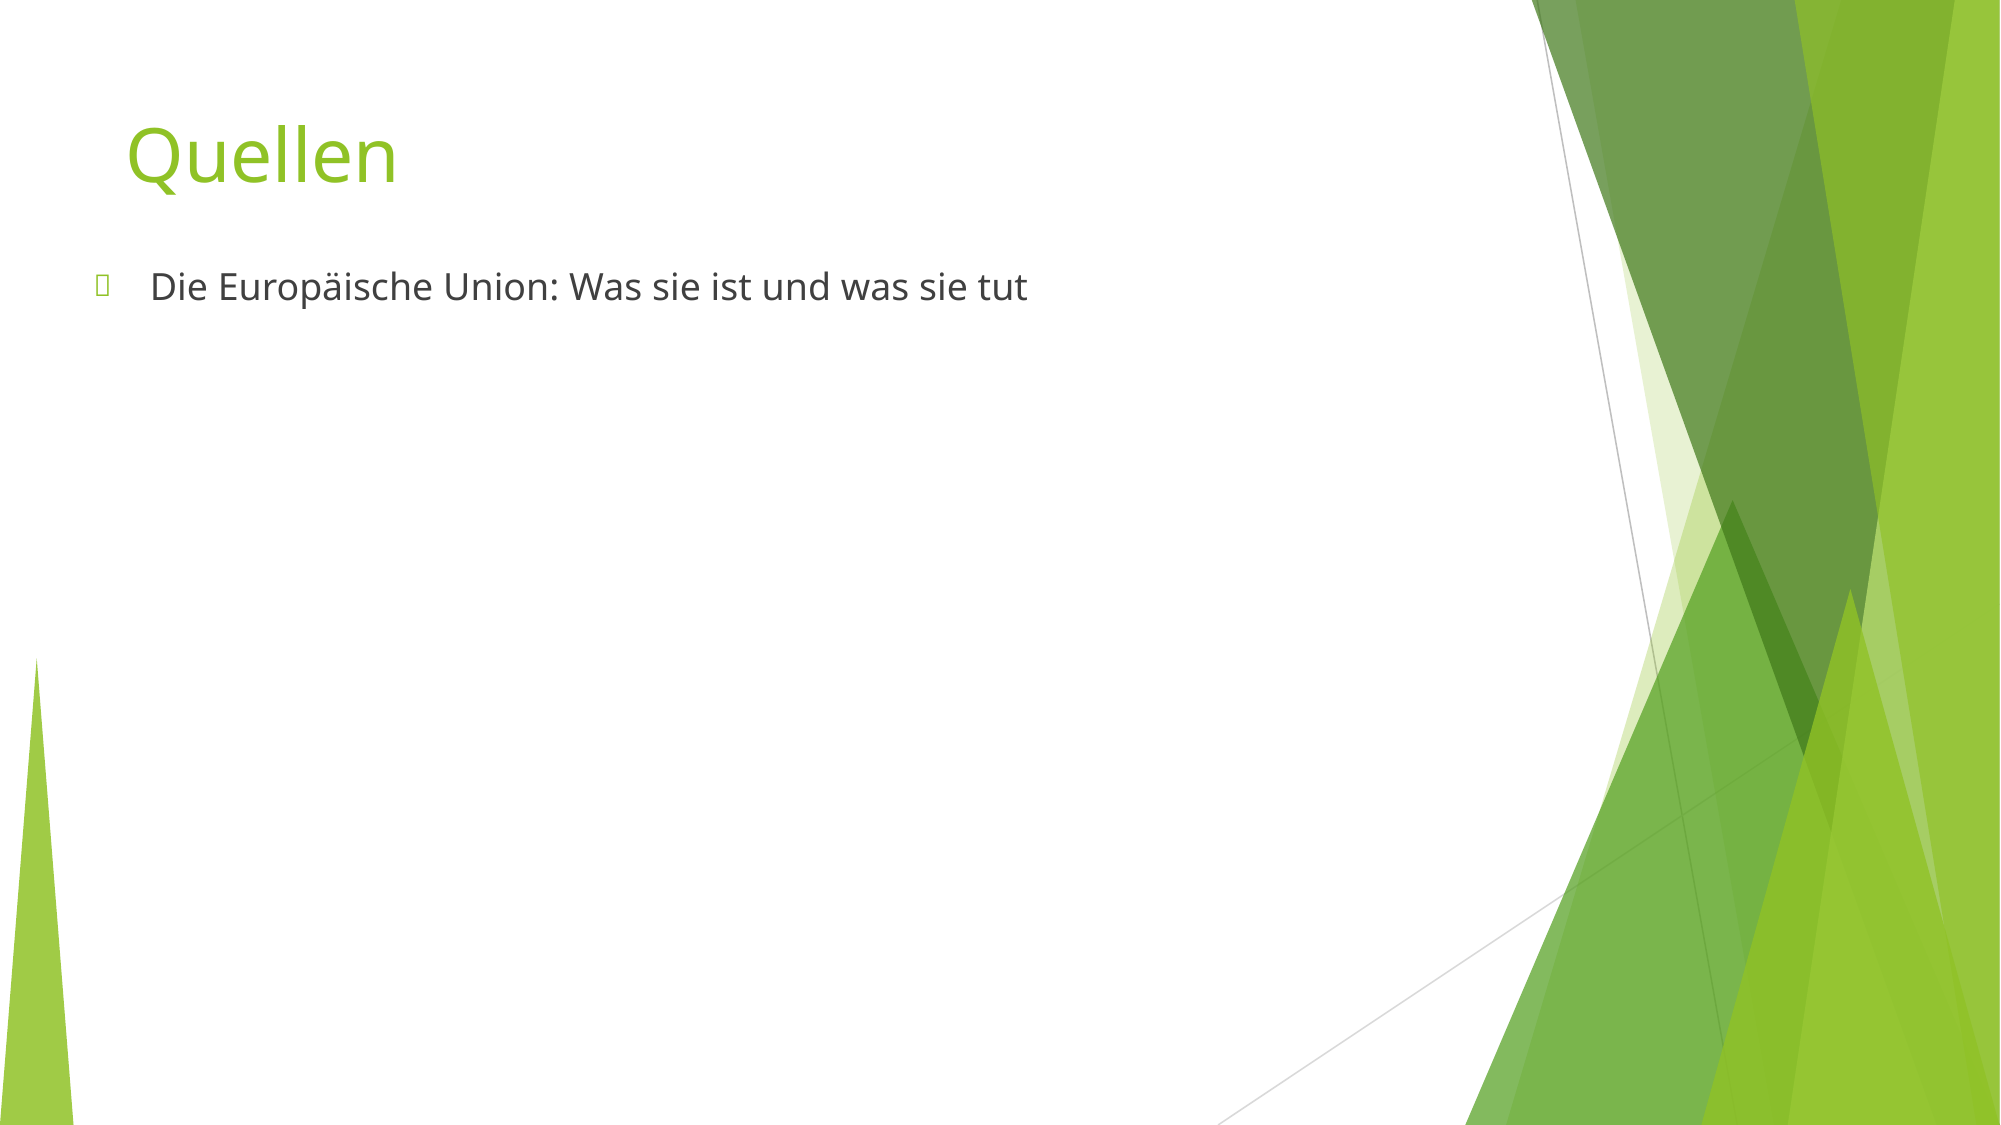

# Quellen
Die Europäische Union: Was sie ist und was sie tut